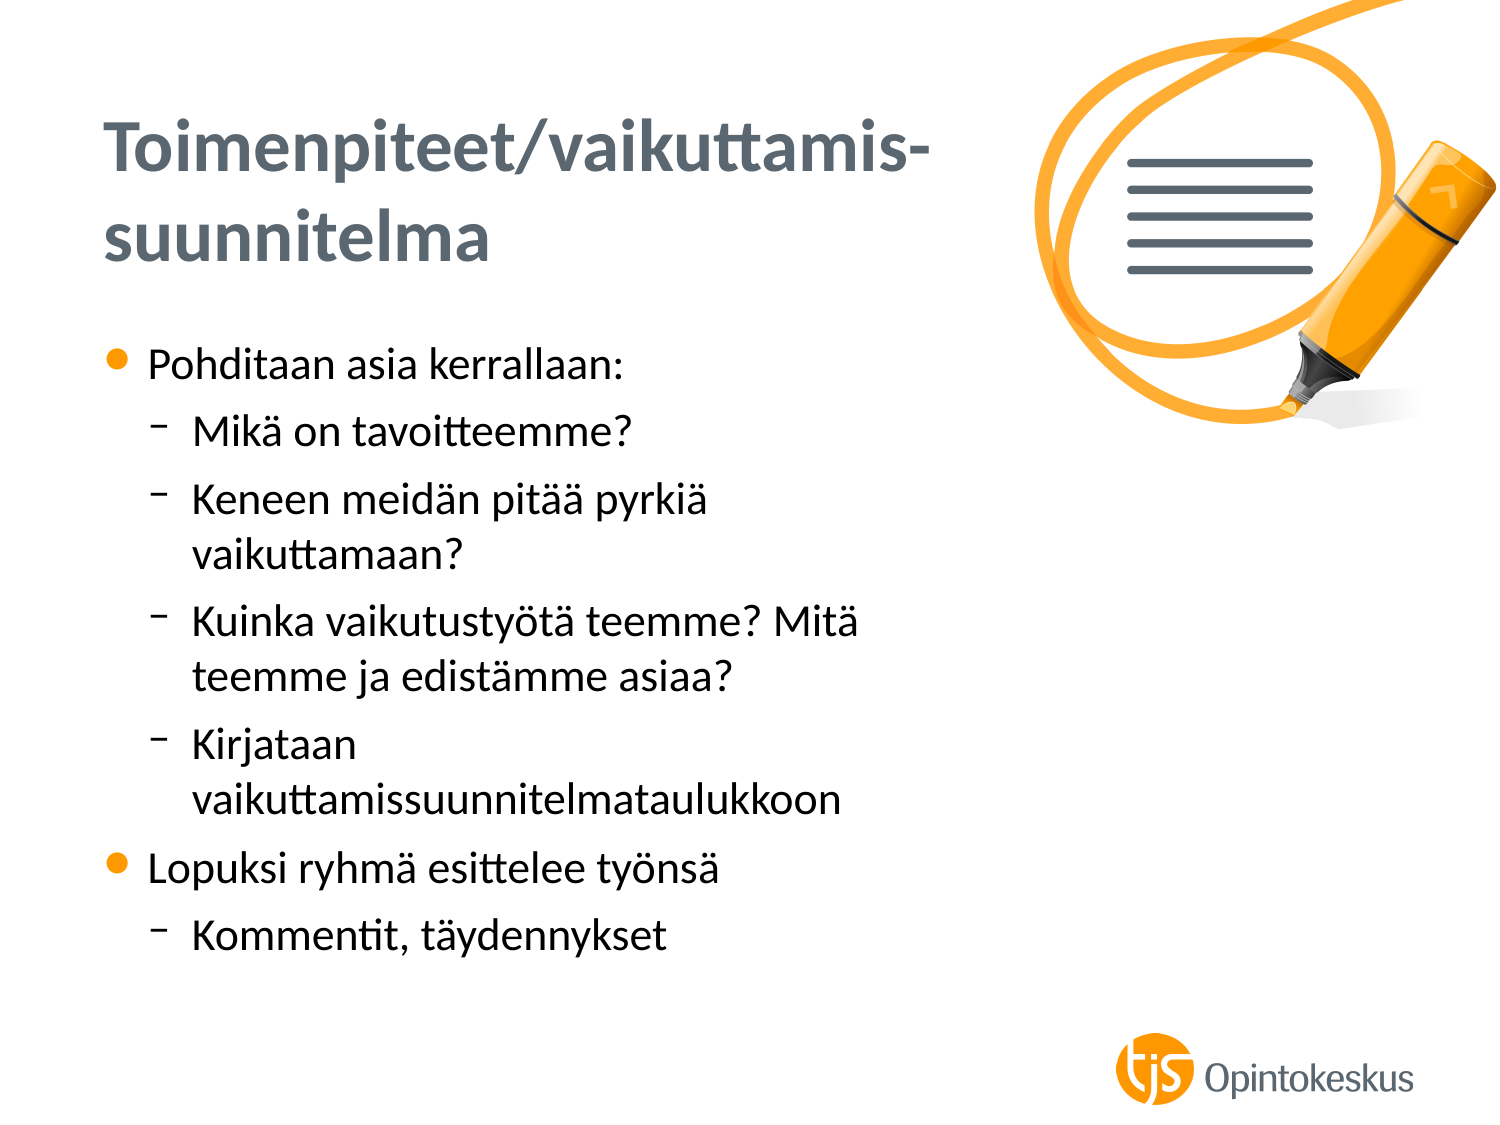

Toimenpiteet/vaikuttamis-suunnitelma
# Pohditaan asia kerrallaan:
Mikä on tavoitteemme?
Keneen meidän pitää pyrkiä vaikuttamaan?
Kuinka vaikutustyötä teemme? Mitä teemme ja edistämme asiaa?
Kirjataan vaikuttamissuunnitelmataulukkoon
Lopuksi ryhmä esittelee työnsä
Kommentit, täydennykset